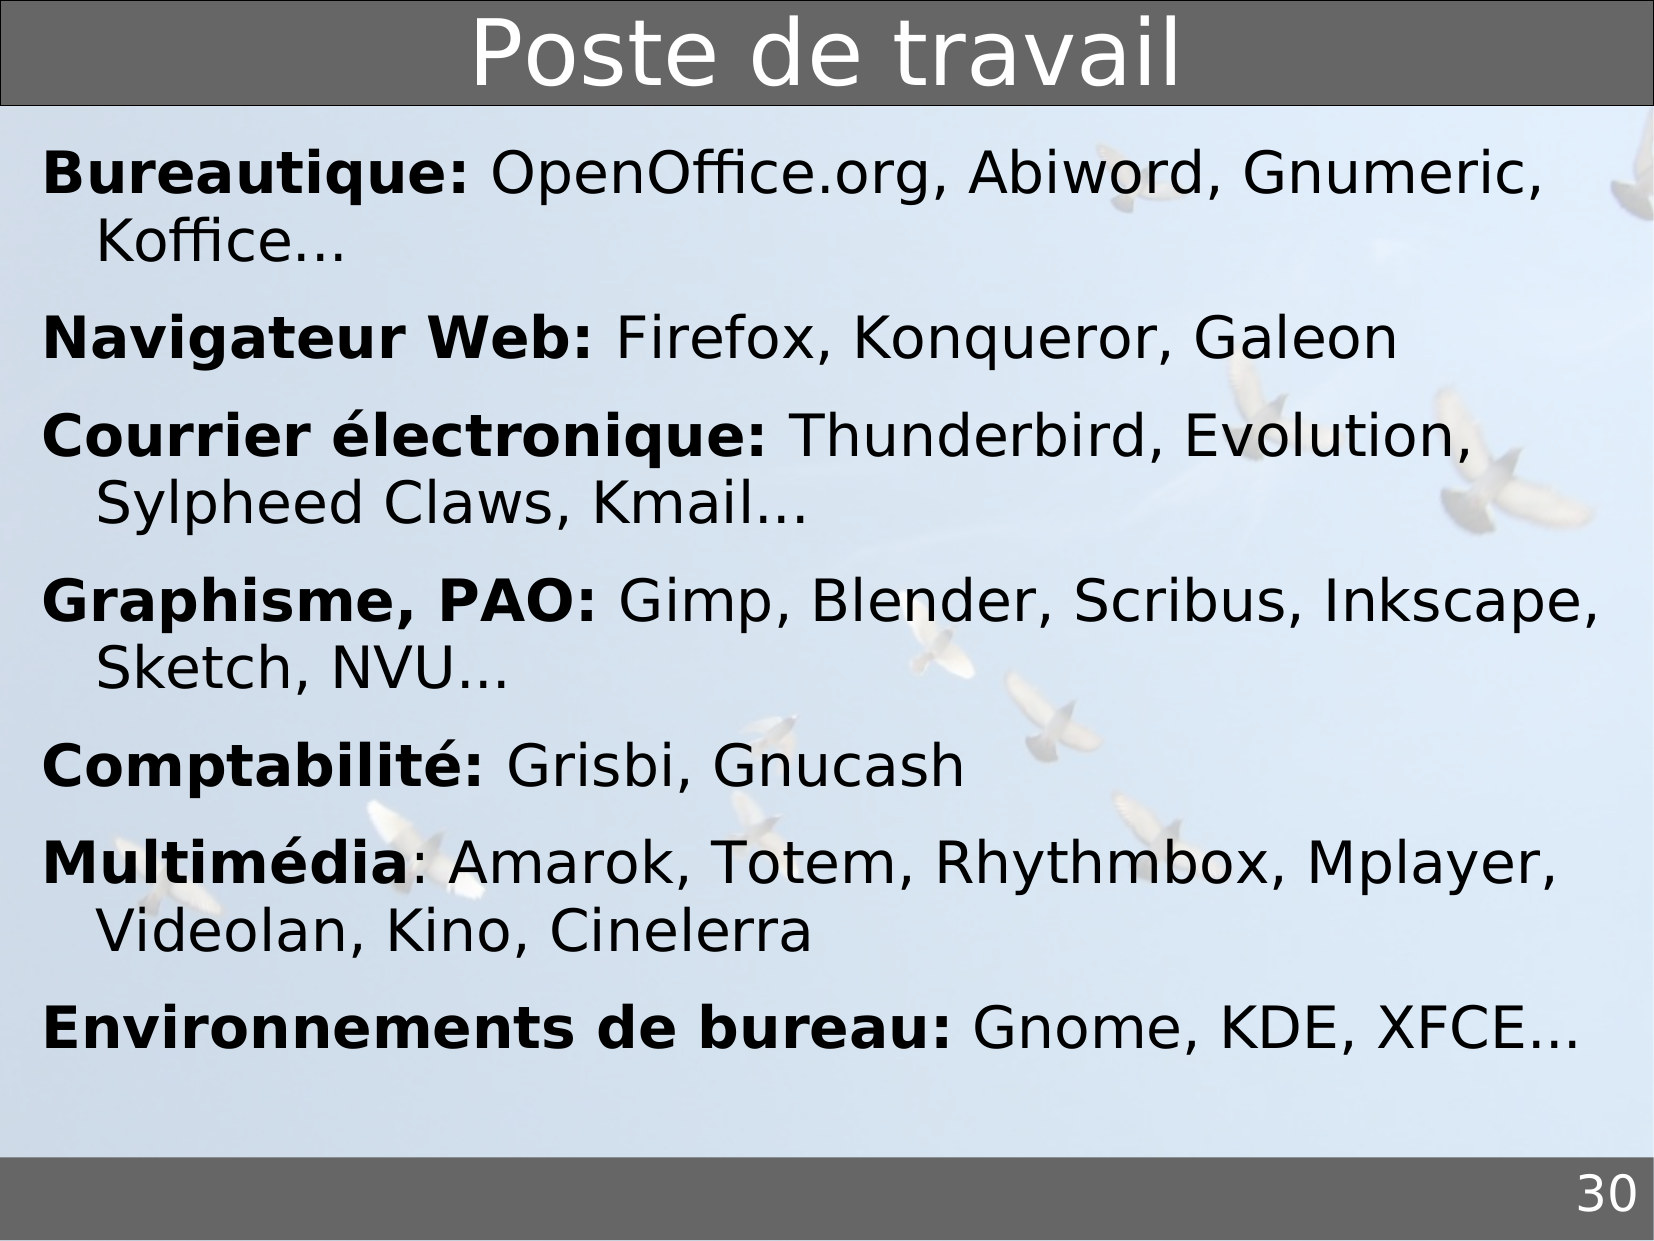

Poste de travail
# Bureautique: OpenOffice.org, Abiword, Gnumeric, Koffice...
Navigateur Web: Firefox, Konqueror, Galeon
Courrier électronique: Thunderbird, Evolution, Sylpheed Claws, Kmail...
Graphisme, PAO: Gimp, Blender, Scribus, Inkscape, Sketch, NVU...
Comptabilité: Grisbi, Gnucash
Multimédia: Amarok, Totem, Rhythmbox, Mplayer, Videolan, Kino, Cinelerra
Environnements de bureau: Gnome, KDE, XFCE...